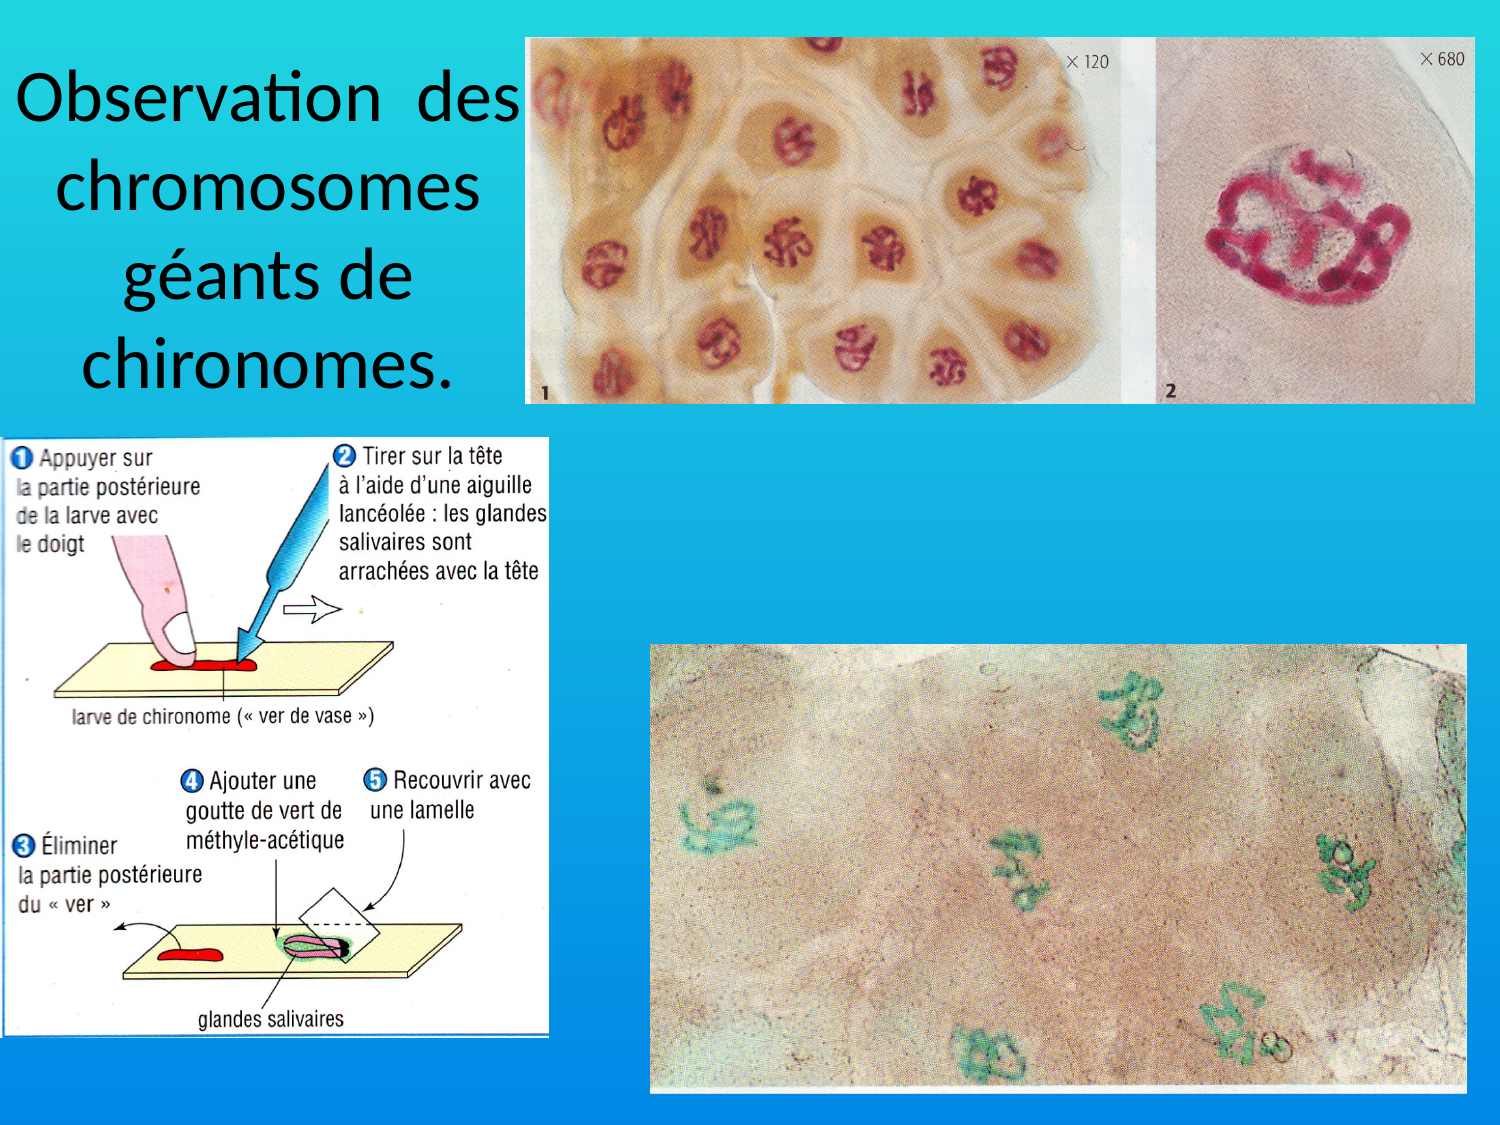

# Observation des chromosomes géants de chironomes.